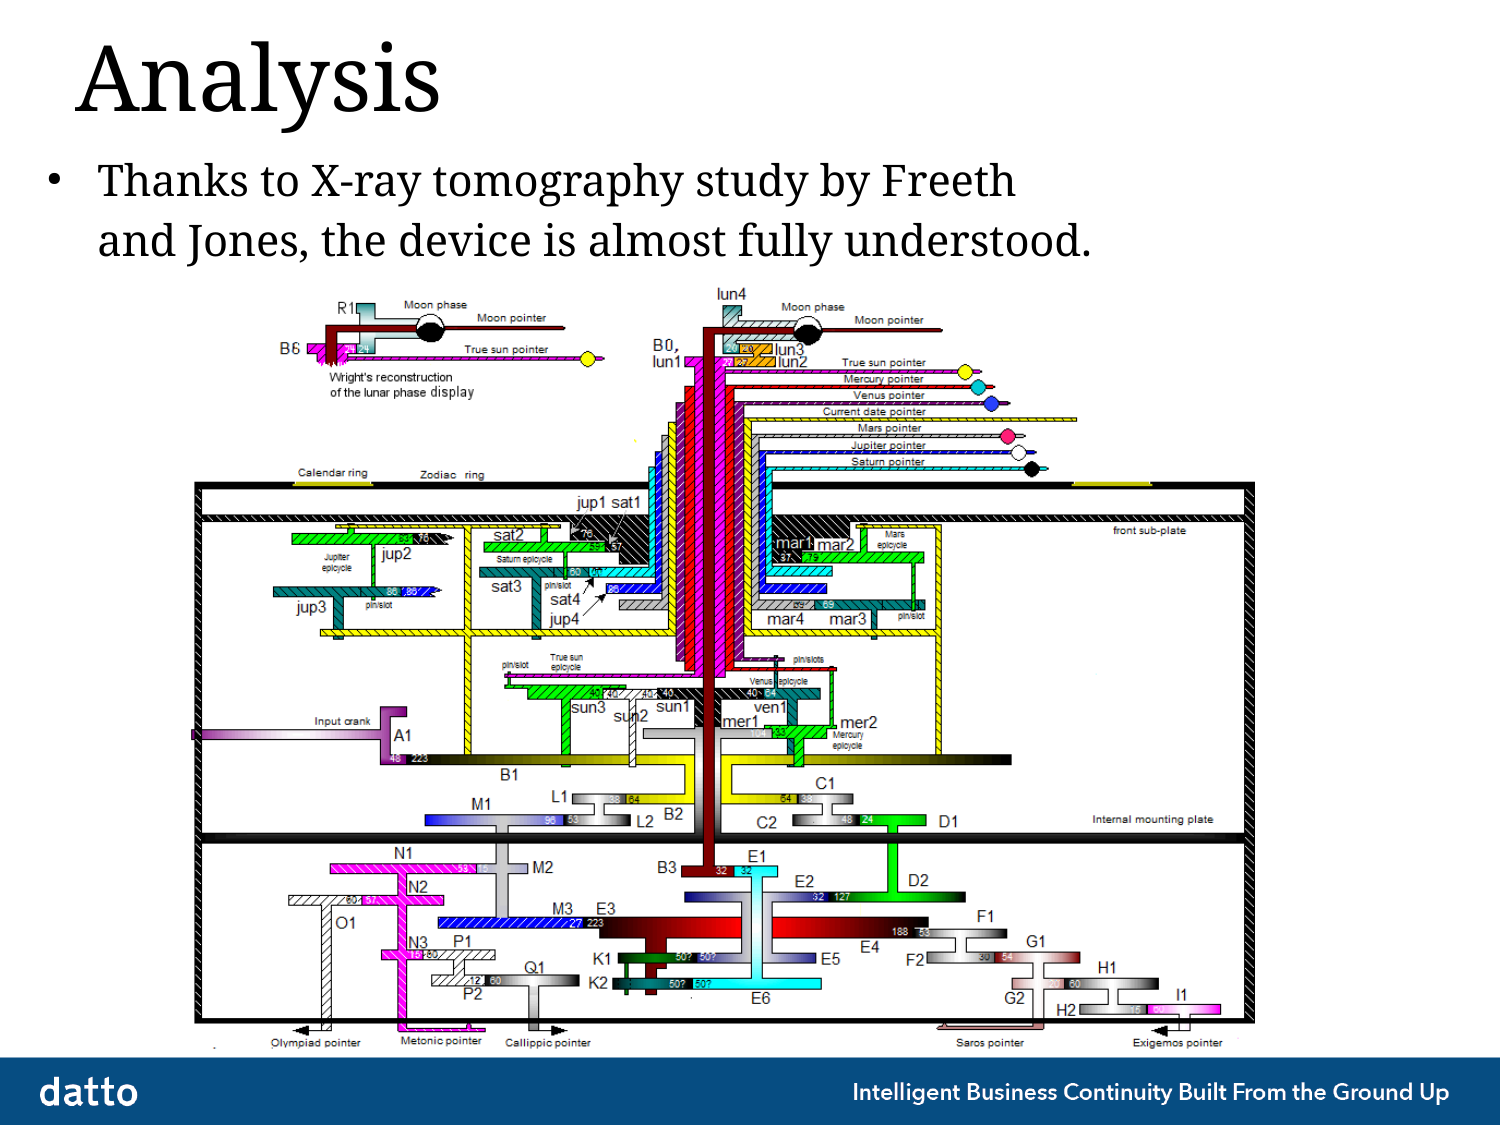

# Analysis
Thanks to X-ray tomography study by Freeth and Jones, the device is almost fully understood.